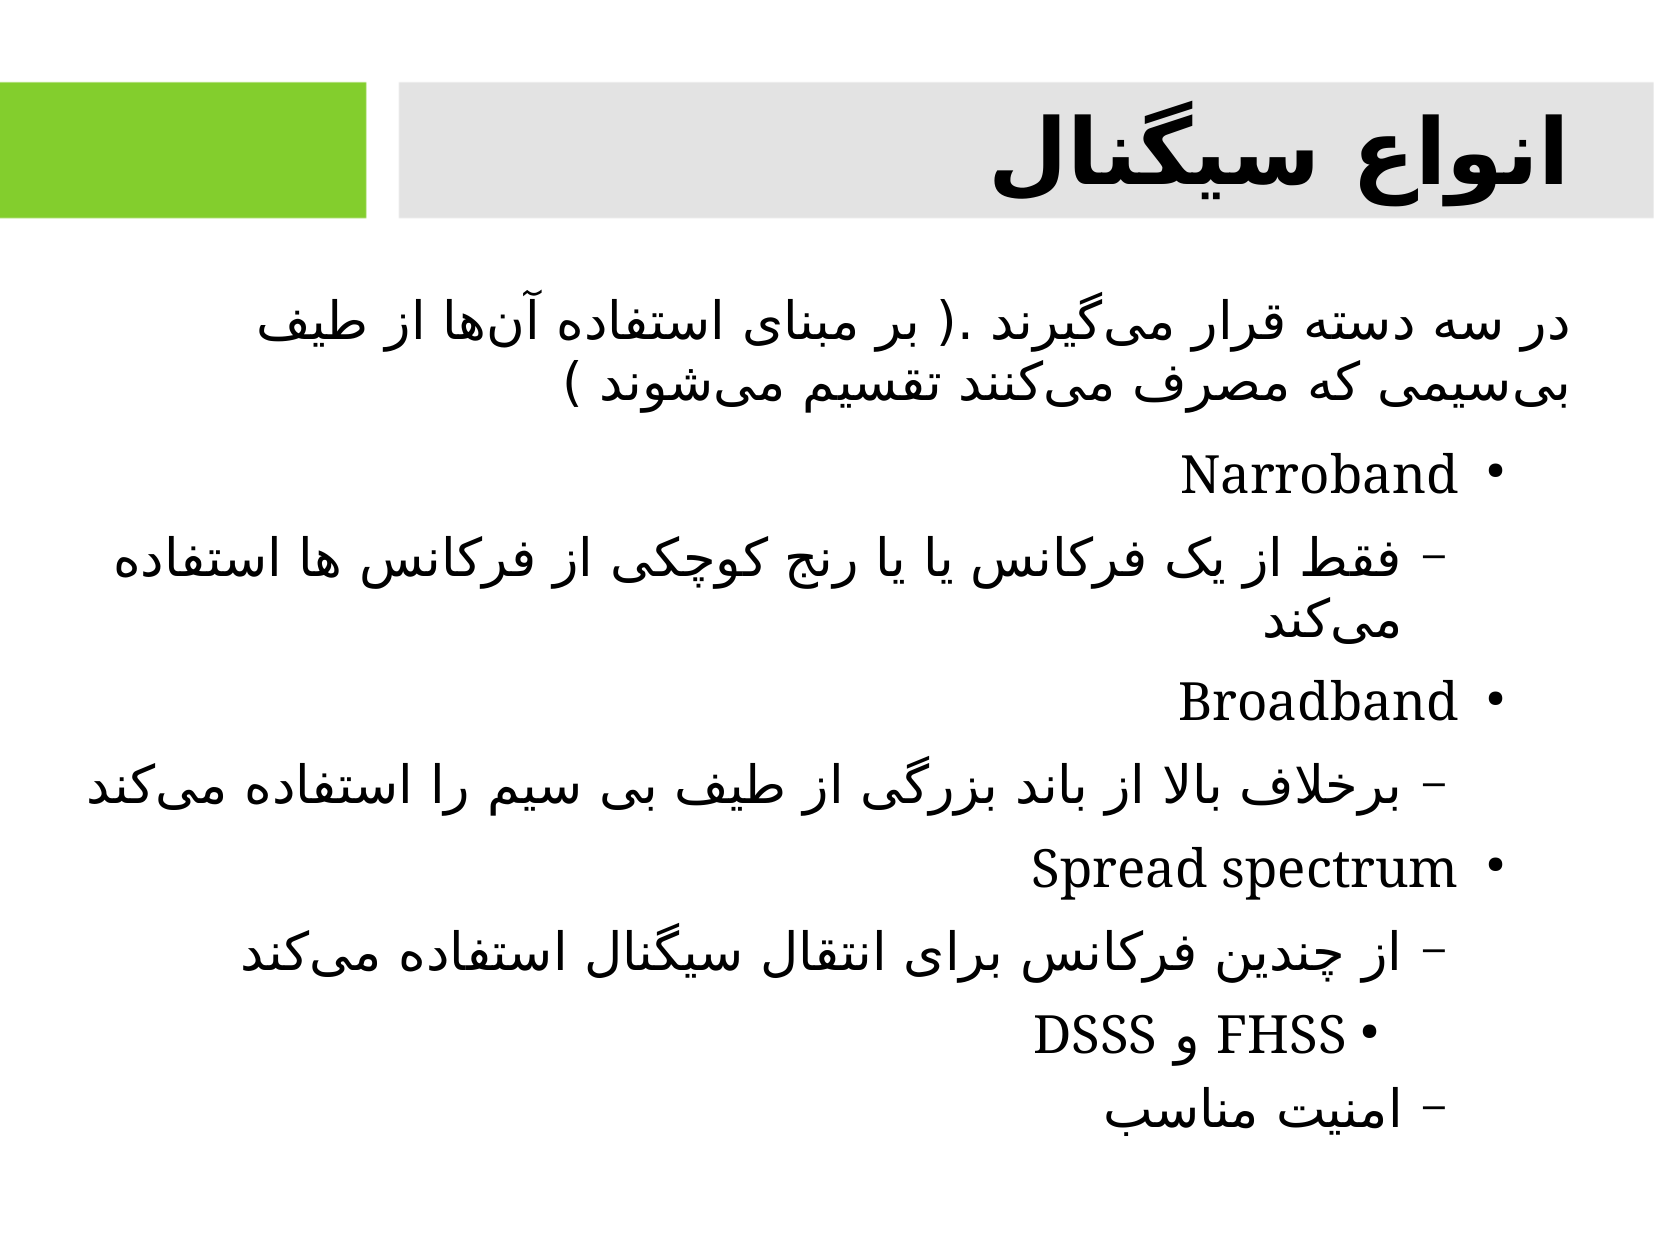

# انواع سیگنال
در سه دسته قرار می‌گیرند .( بر مبنای استفاده آن‌ها از طیف بی‌سیمی که مصرف می‌کنند تقسیم می‌شوند )
Narroband
فقط از یک فرکانس یا یا رنج کوچکی از فرکانس ها استفاده می‌کند
Broadband
برخلاف بالا از باند بزرگی از طیف بی سیم را استفاده می‌کند
Spread spectrum
از چندین فرکانس برای انتقال سیگنال استفاده می‌کند
FHSS و DSSS
امنیت مناسب